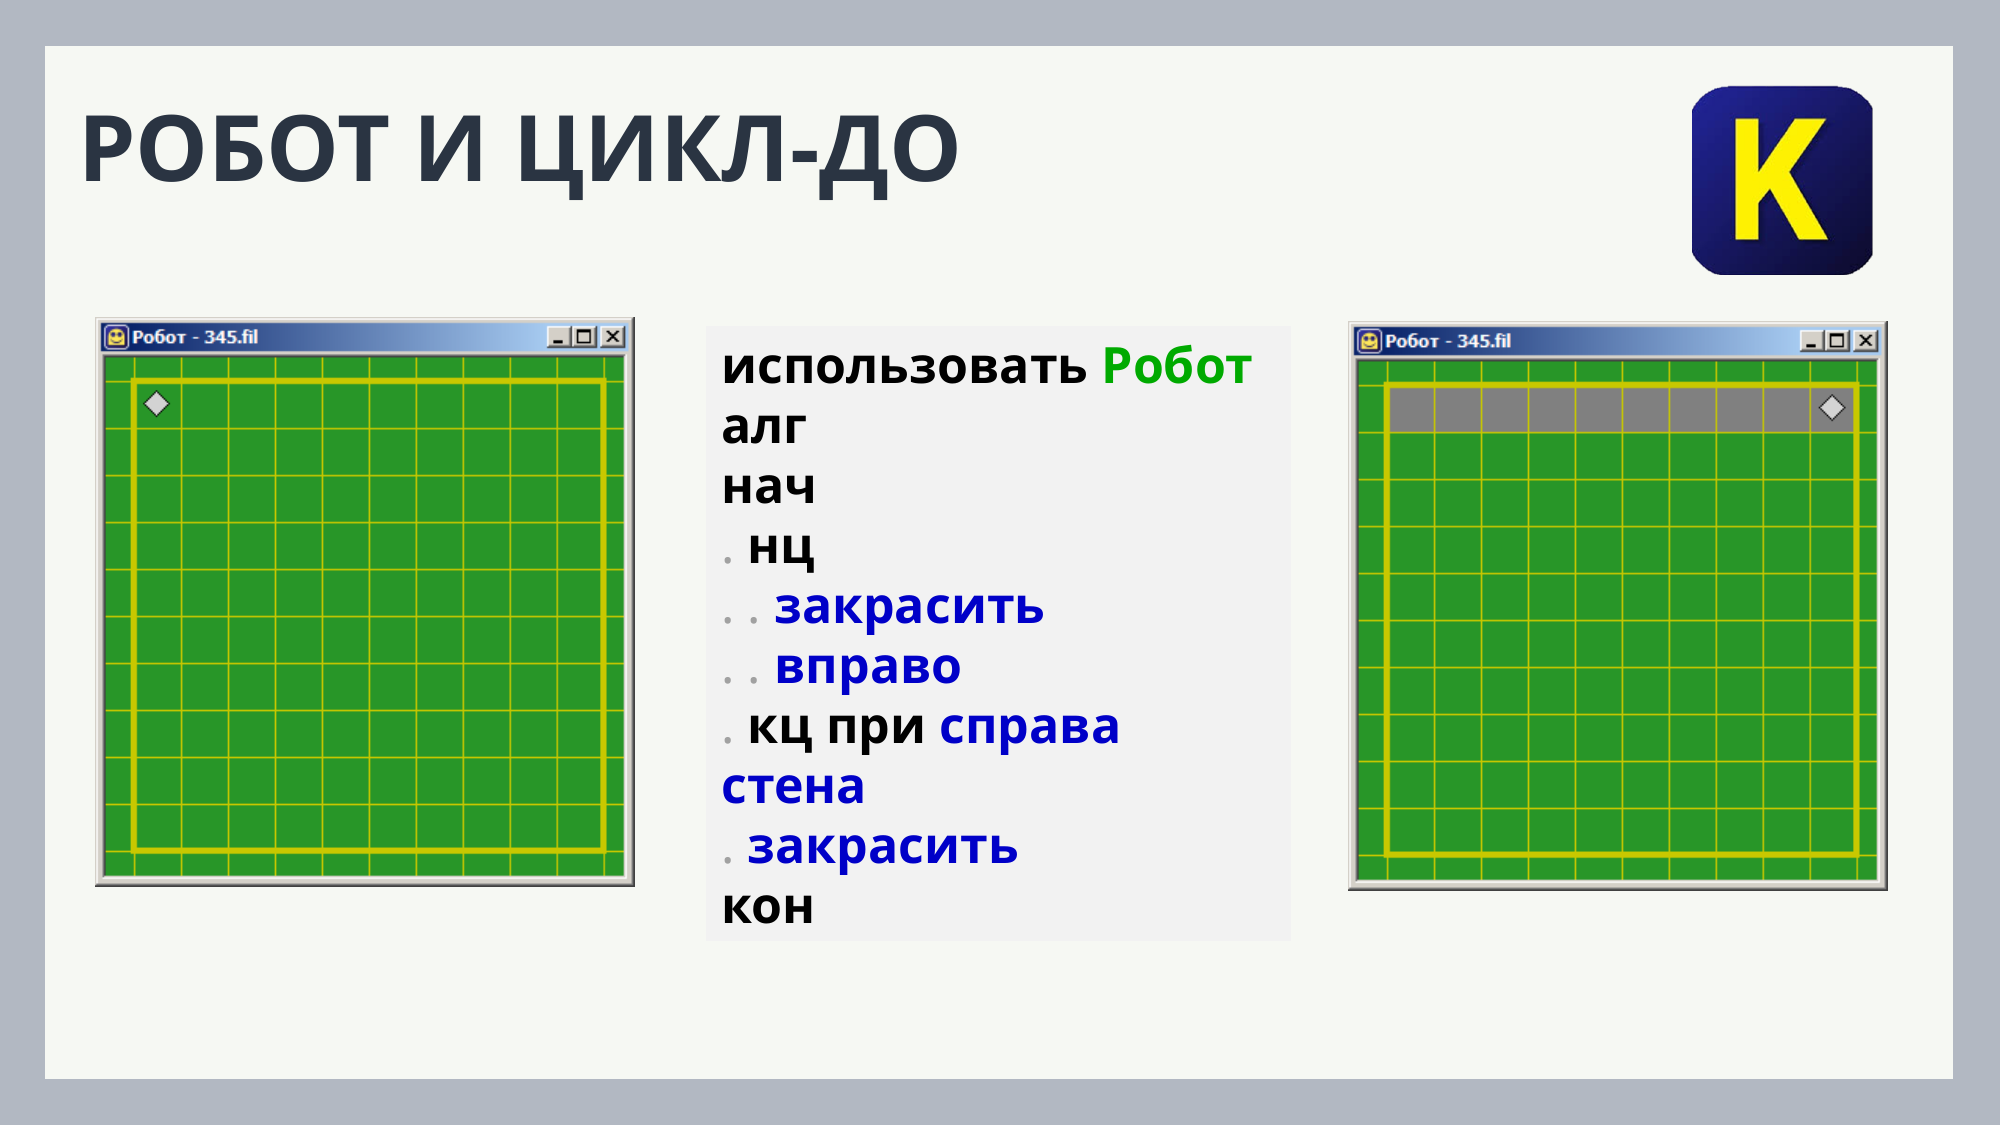

РОБОТ И ЦИКЛ-ДО
использовать Робот
алг
нач
. нц
. . закрасить
. . вправо
. кц при справа стена
. закрасить
кон